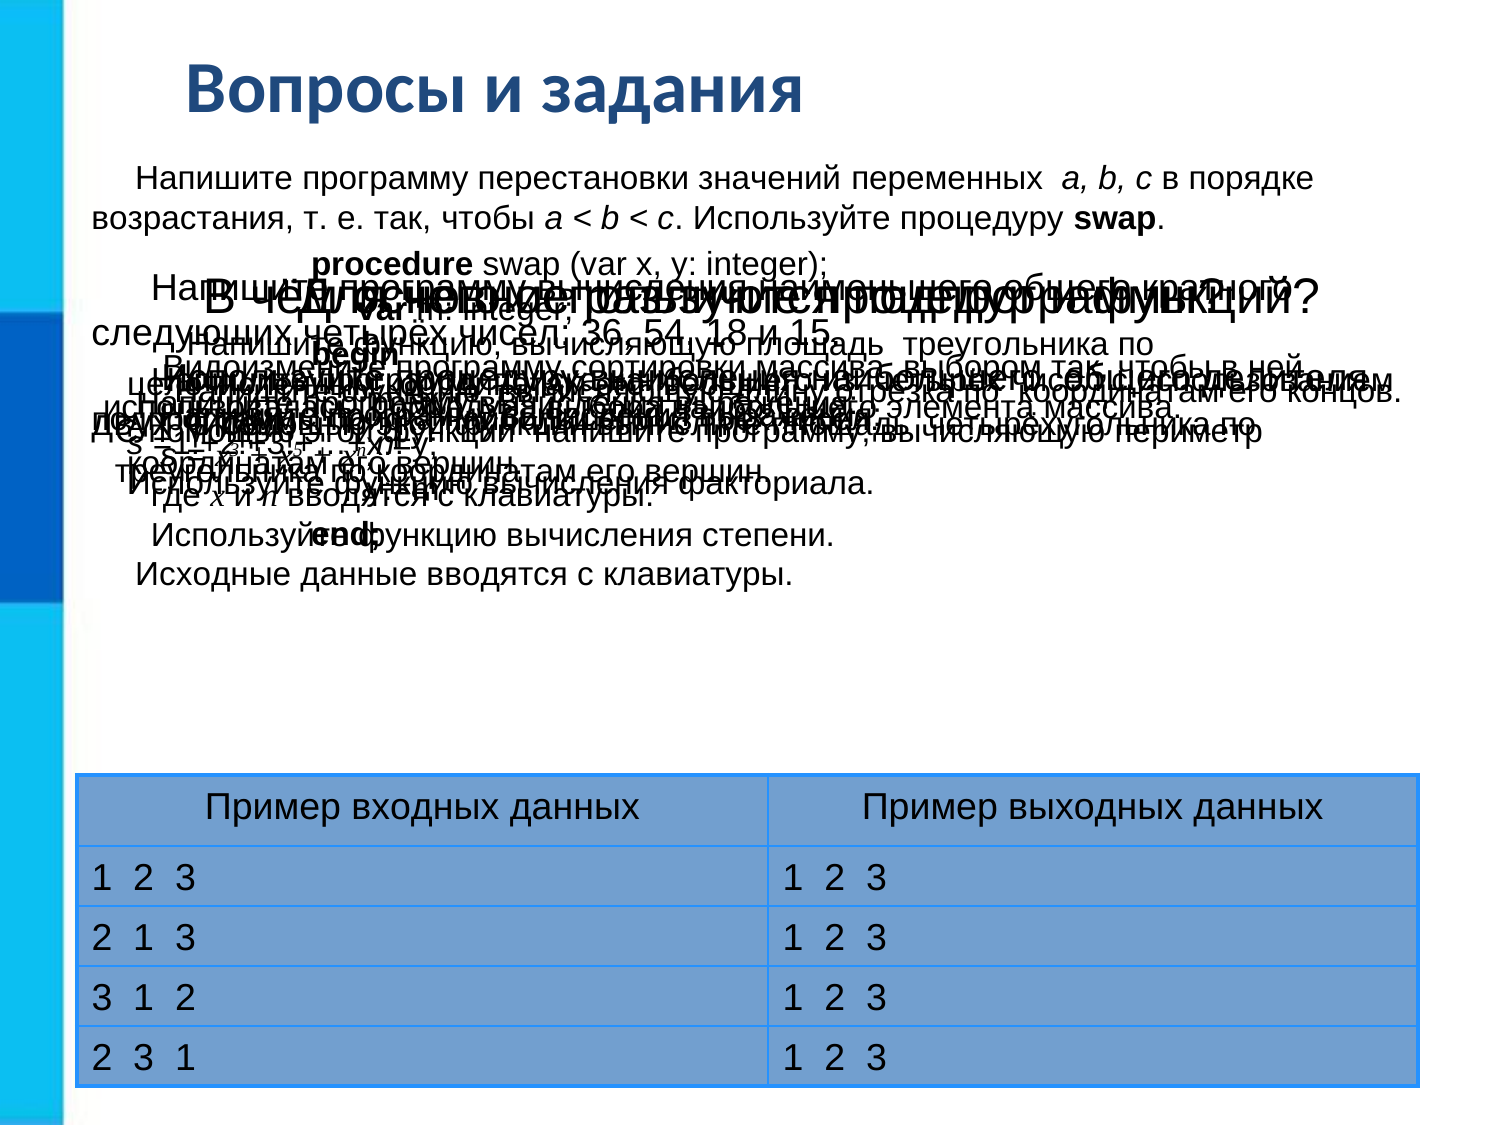

Вопросы и задания
Напишите программу перестановки значений переменных a, b, с в порядке возрастания, т. е. так, чтобы a < b < c. Используйте процедуру swap.
 procedure swap (var x, y: integer);
 var m: integer;
 begin
 m:=x;
 x:=y;
 y:=m
 end;
Исходные данные вводятся с клавиатуры.
Для чего используются подпрограммы?
В чём основное различие процедур и функций?
Напишите программу вычисления наименьшего общего кратного следующих четырёх чисел: 36, 54, 18 и 15.
 Используйте процедуру вычисления наибольшего общего делителя двух чисел.
Напишите функцию, вычисляющую площадь треугольника по целочисленным координатам его вершин.
С помощью этой функции вычислите площадь четырёхугольника по координатам его вершин.
Видоизмените программу сортировки массива выбором так, чтобы в ней использовалась процедура выбора наибольшего элемента массива.
Напишите программу поиска наибольшего из четырёх чисел с использованием подпрограммы поиска наибольшего из трёх чисел.
Напишите функцию, вычисляющую длину отрезка по координатам его концов. С помощью этой функции напишите программу, вычисляющую периметр треугольника по координатам его вершин.
 Напишите программу вычисления выражения:
s =1!+2!+3!+…+ n!
Используйте функцию вычисления факториала.
 Напишите программу вычисления выражения:
 s = x3 + x5 + xn,
где x и n вводятся с клавиатуры.
Используйте функцию вычисления степени.
| Пример входных данных | Пример выходных данных |
| --- | --- |
| 1 2 3 | 1 2 3 |
| 2 1 3 | 1 2 3 |
| 3 1 2 | 1 2 3 |
| 2 3 1 | 1 2 3 |